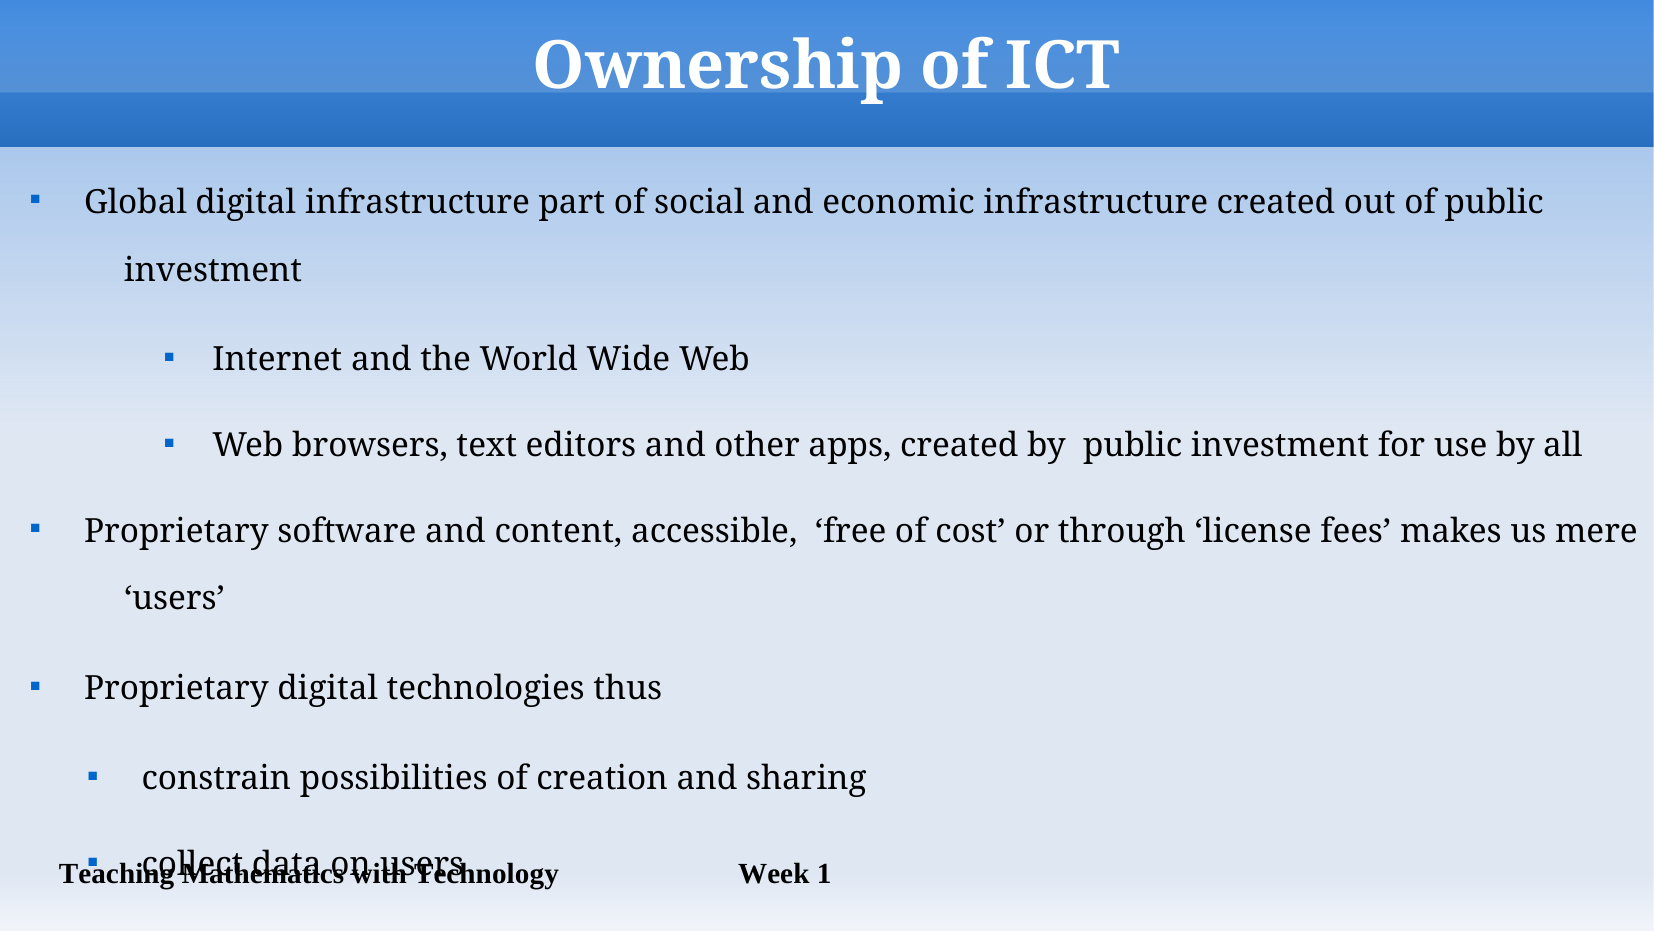

# Ownership of ICT
Global digital infrastructure part of social and economic infrastructure created out of public investment
Internet and the World Wide Web
Web browsers, text editors and other apps, created by public investment for use by all
Proprietary software and content, accessible, ‘free of cost’ or through ‘license fees’ makes us mere ‘users’
Proprietary digital technologies thus
constrain possibilities of creation and sharing
collect data on users
These have implications for security, privacy, expression and participation
Within education, this could limit possibilities for students and teachers to create and learn and create a huge digital divide of access and participation